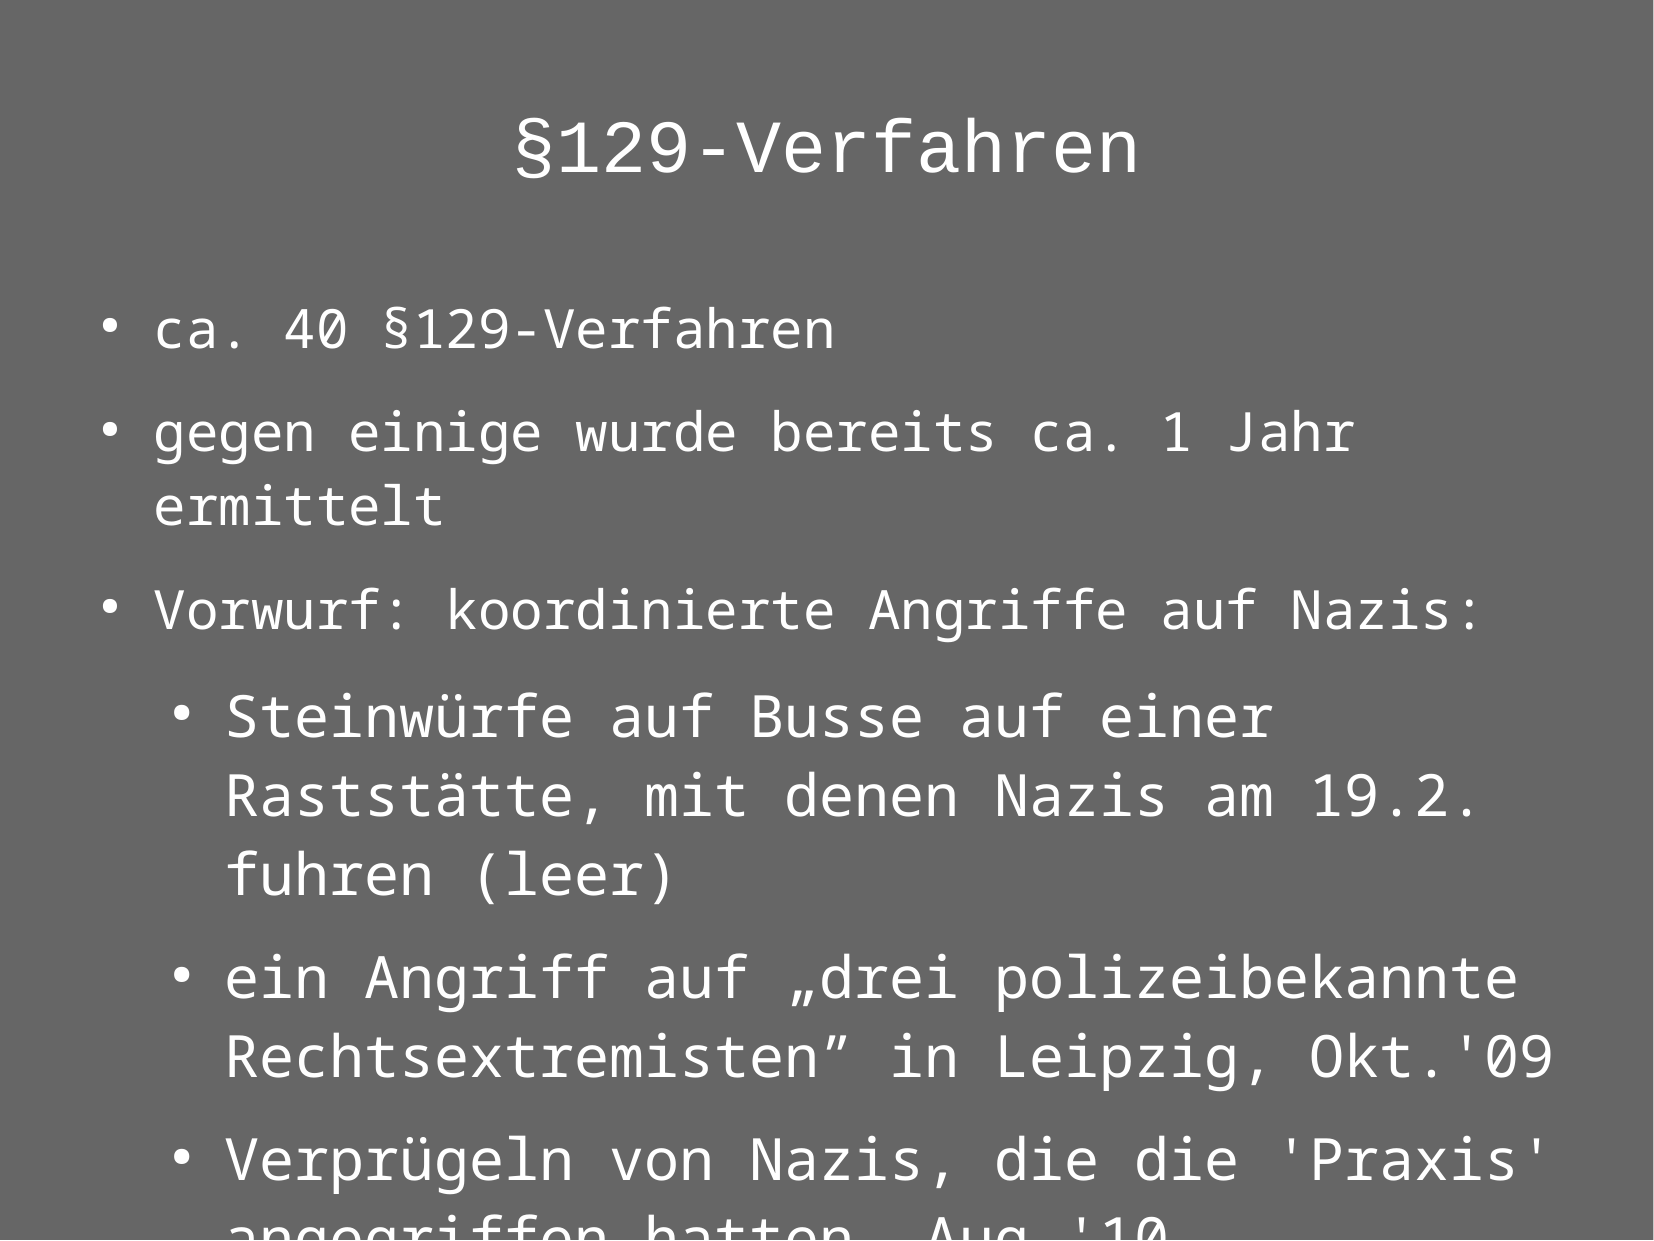

# §129-Verfahren
ca. 40 §129-Verfahren
gegen einige wurde bereits ca. 1 Jahr ermittelt
Vorwurf: koordinierte Angriffe auf Nazis:
Steinwürfe auf Busse auf einer Raststätte, mit denen Nazis am 19.2. fuhren (leer)
ein Angriff auf „drei polizeibekannte Rechtsextremisten” in Leipzig, Okt.'09
Verprügeln von Nazis, die die 'Praxis' angegriffen hatten, Aug.'10
Später Durchsuchungen in Stuttgart, Berlin